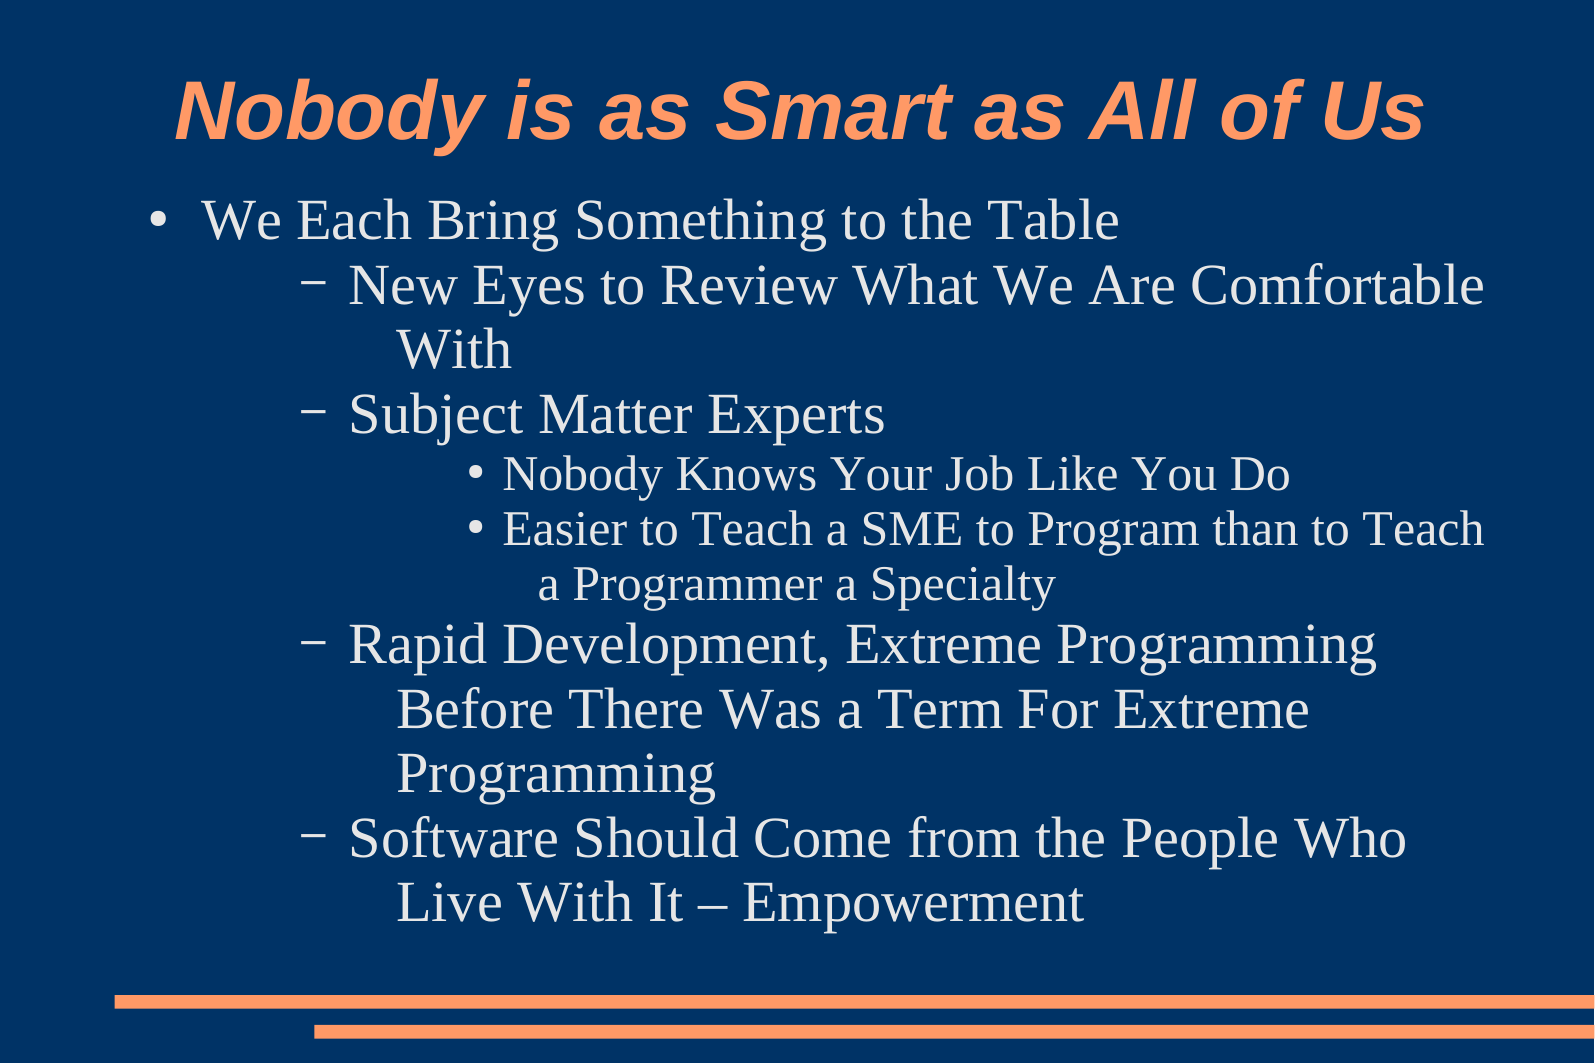

# Nobody is as Smart as All of Us
We Each Bring Something to the Table
New Eyes to Review What We Are Comfortable With
Subject Matter Experts
Nobody Knows Your Job Like You Do
Easier to Teach a SME to Program than to Teach a Programmer a Specialty
Rapid Development, Extreme Programming Before There Was a Term For Extreme Programming
Software Should Come from the People Who Live With It – Empowerment